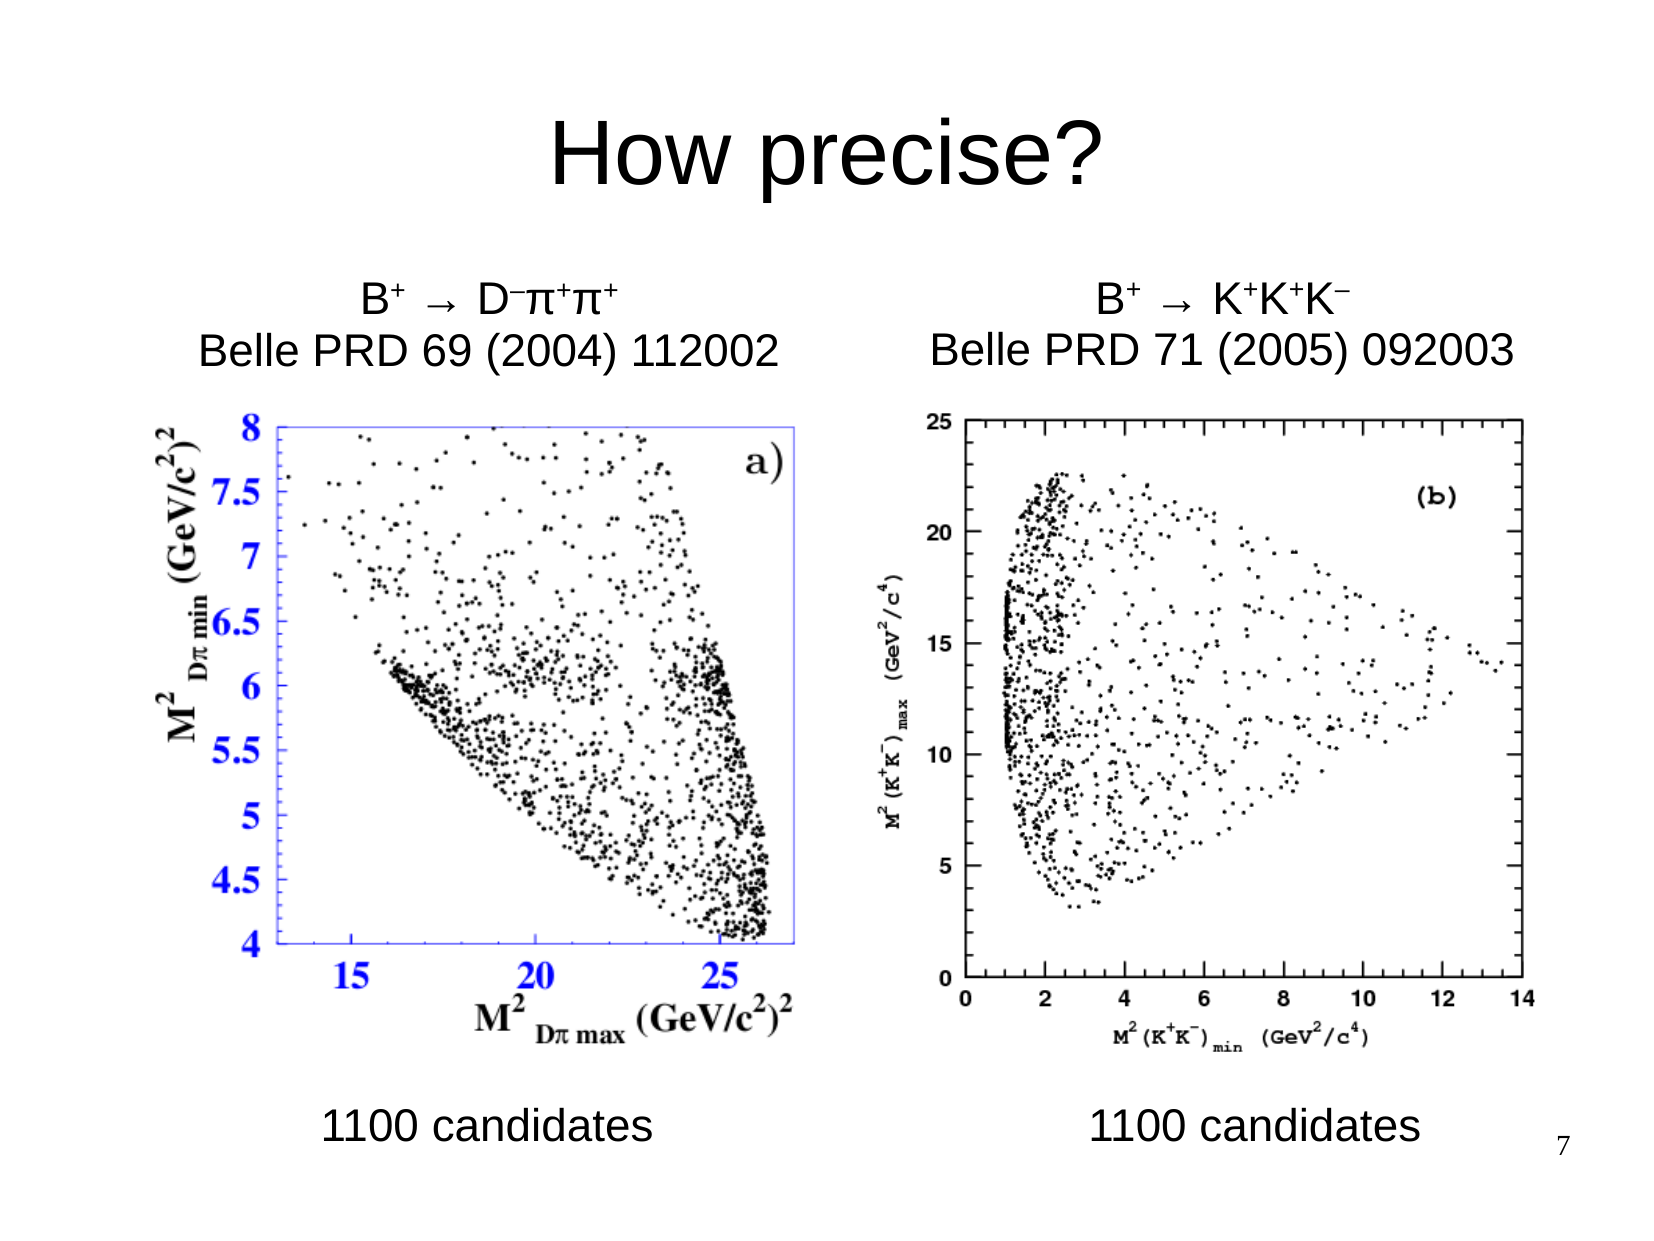

# How precise?
B+ → K+K+K–
Belle PRD 71 (2005) 092003
B+ → D–π+π+
Belle PRD 69 (2004) 112002
1100 candidates
1100 candidates
7